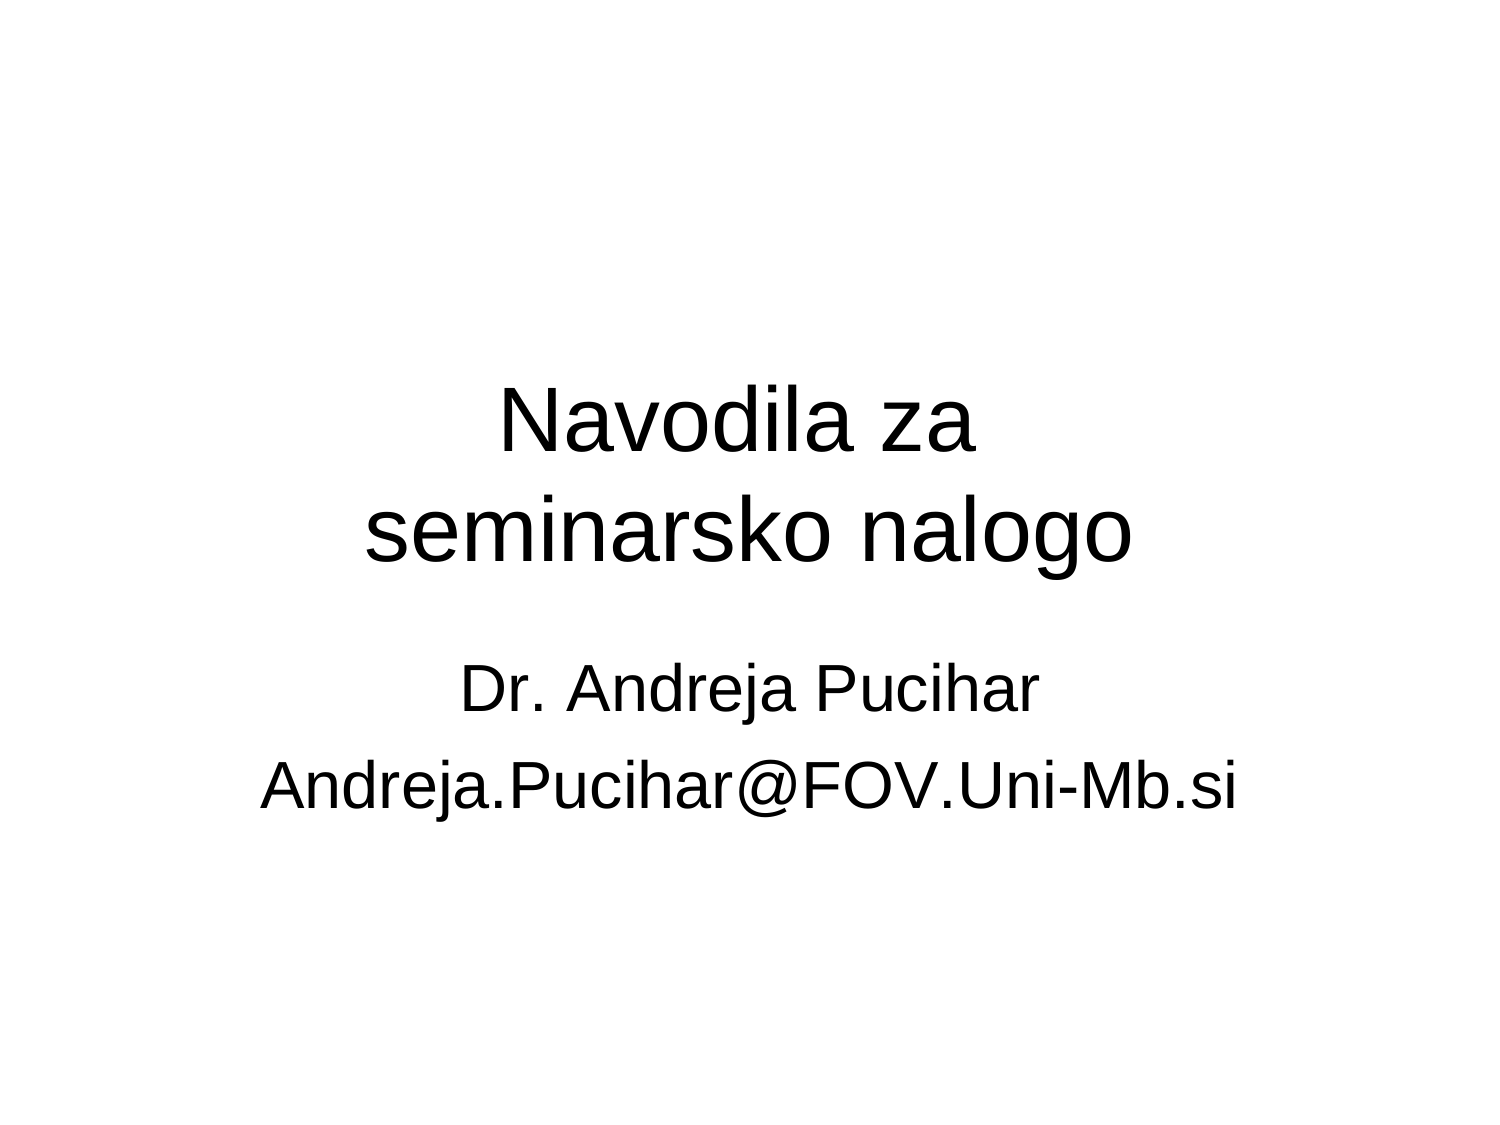

# Navodila za seminarsko nalogo
Dr. Andreja Pucihar
Andreja.Pucihar@FOV.Uni-Mb.si